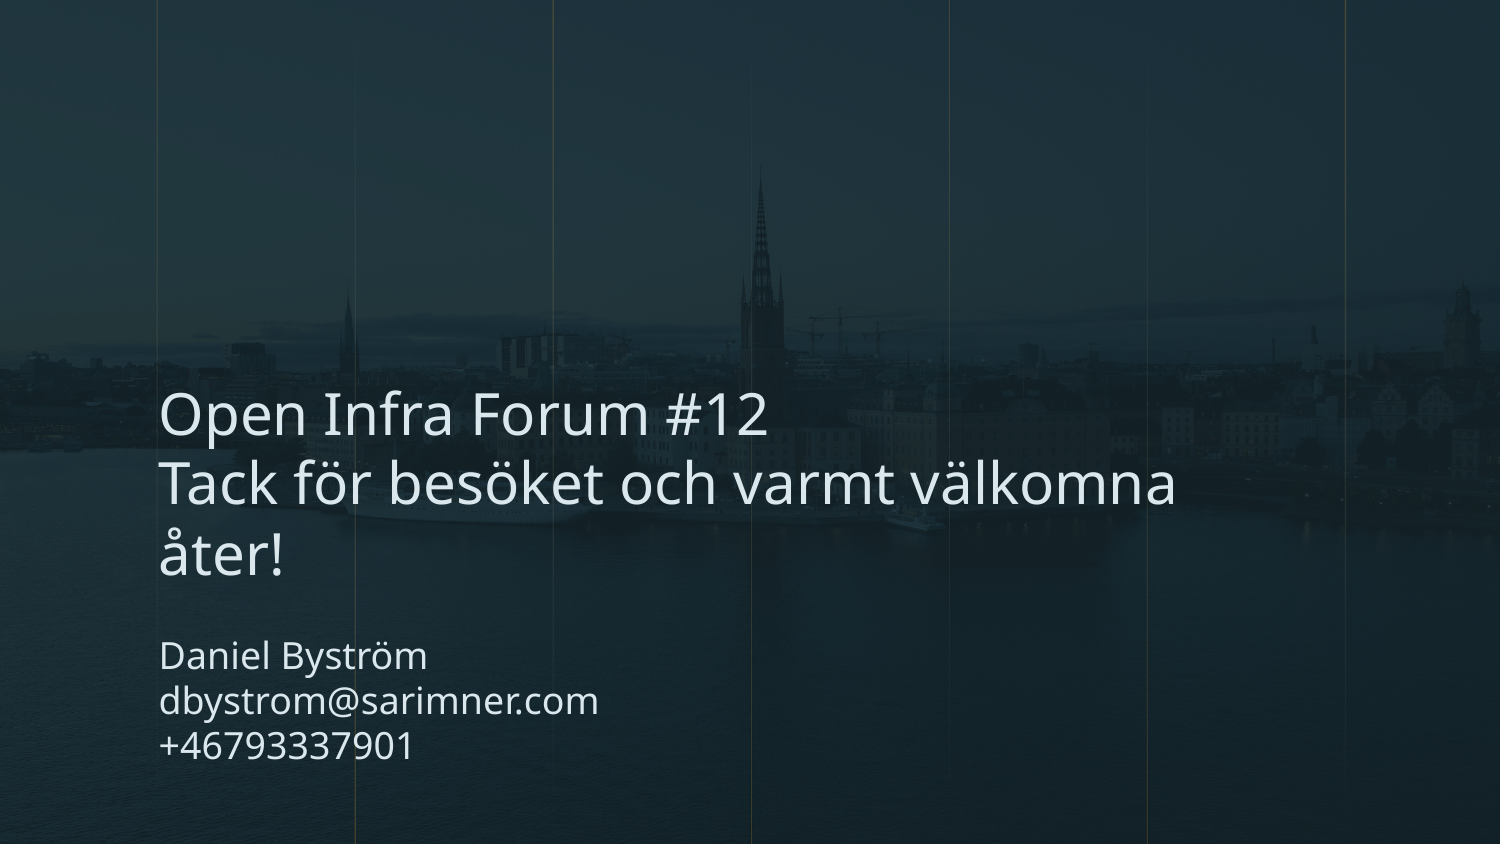

Open Infra Forum #12
Tack för besöket och varmt välkomna åter!
Daniel Byström
dbystrom@sarimner.com
+46793337901